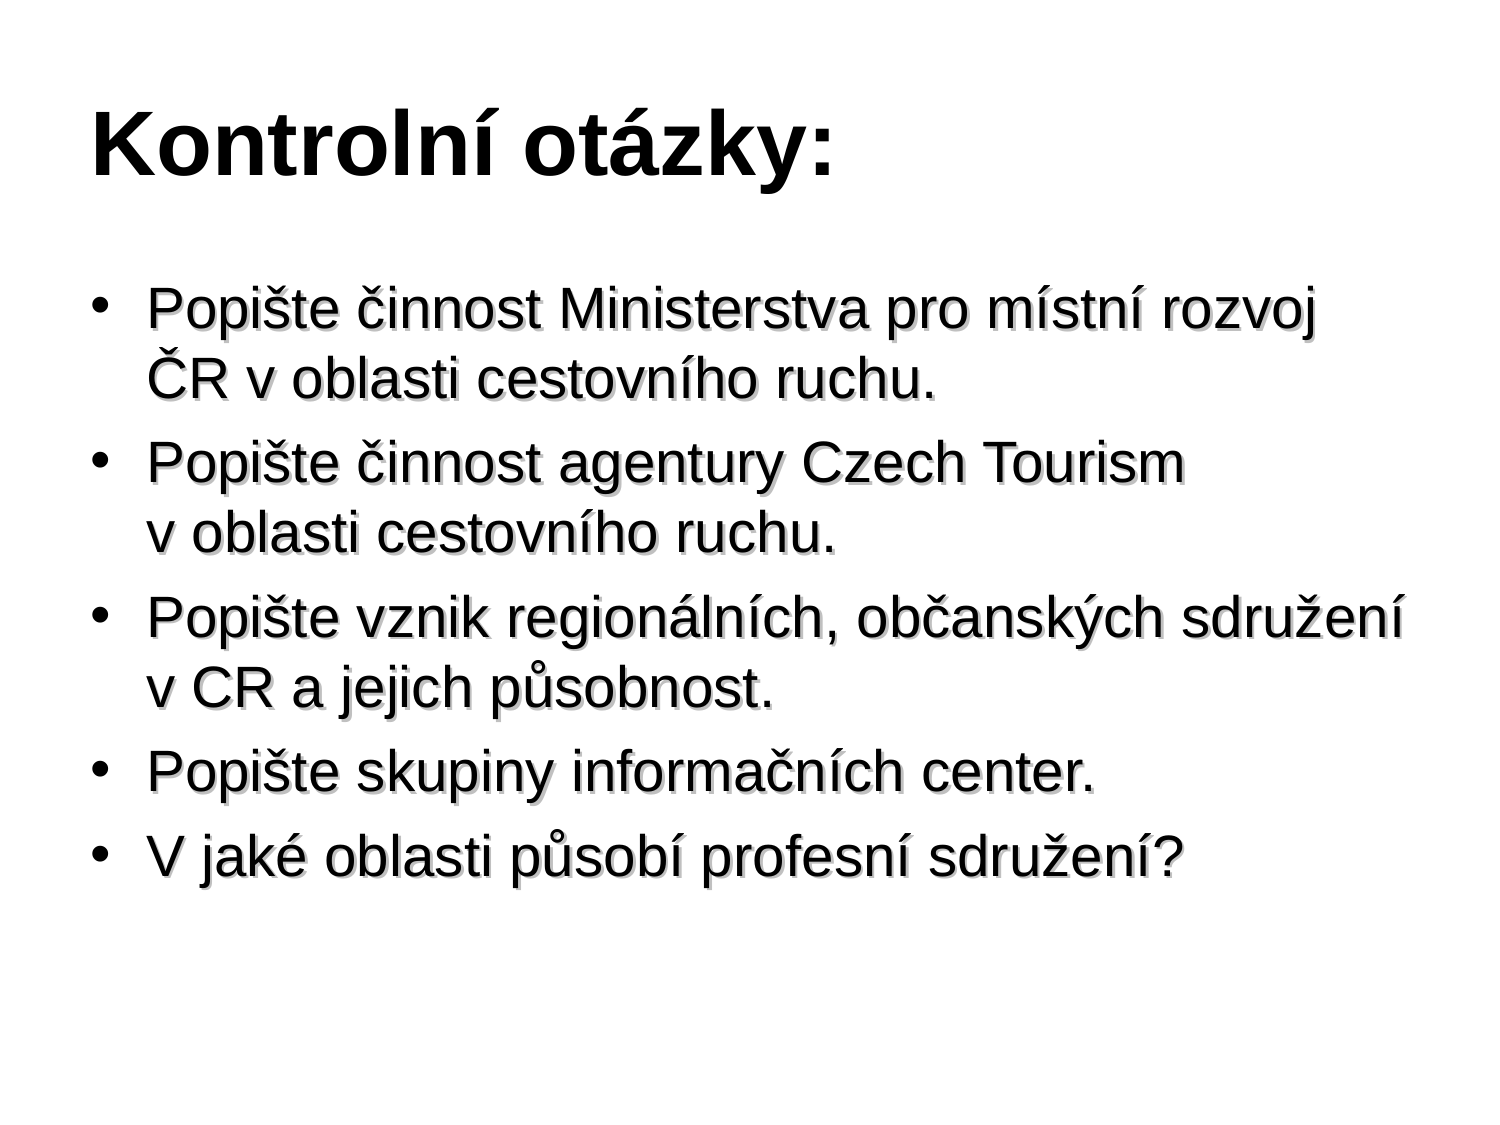

# Kontrolní otázky:
Popište činnost Ministerstva pro místní rozvoj ČR v oblasti cestovního ruchu.
Popište činnost agentury Czech Tourism
v oblasti cestovního ruchu.
Popište vznik regionálních, občanských sdružení v CR a jejich působnost.
Popište skupiny informačních center.
V jaké oblasti působí profesní sdružení?